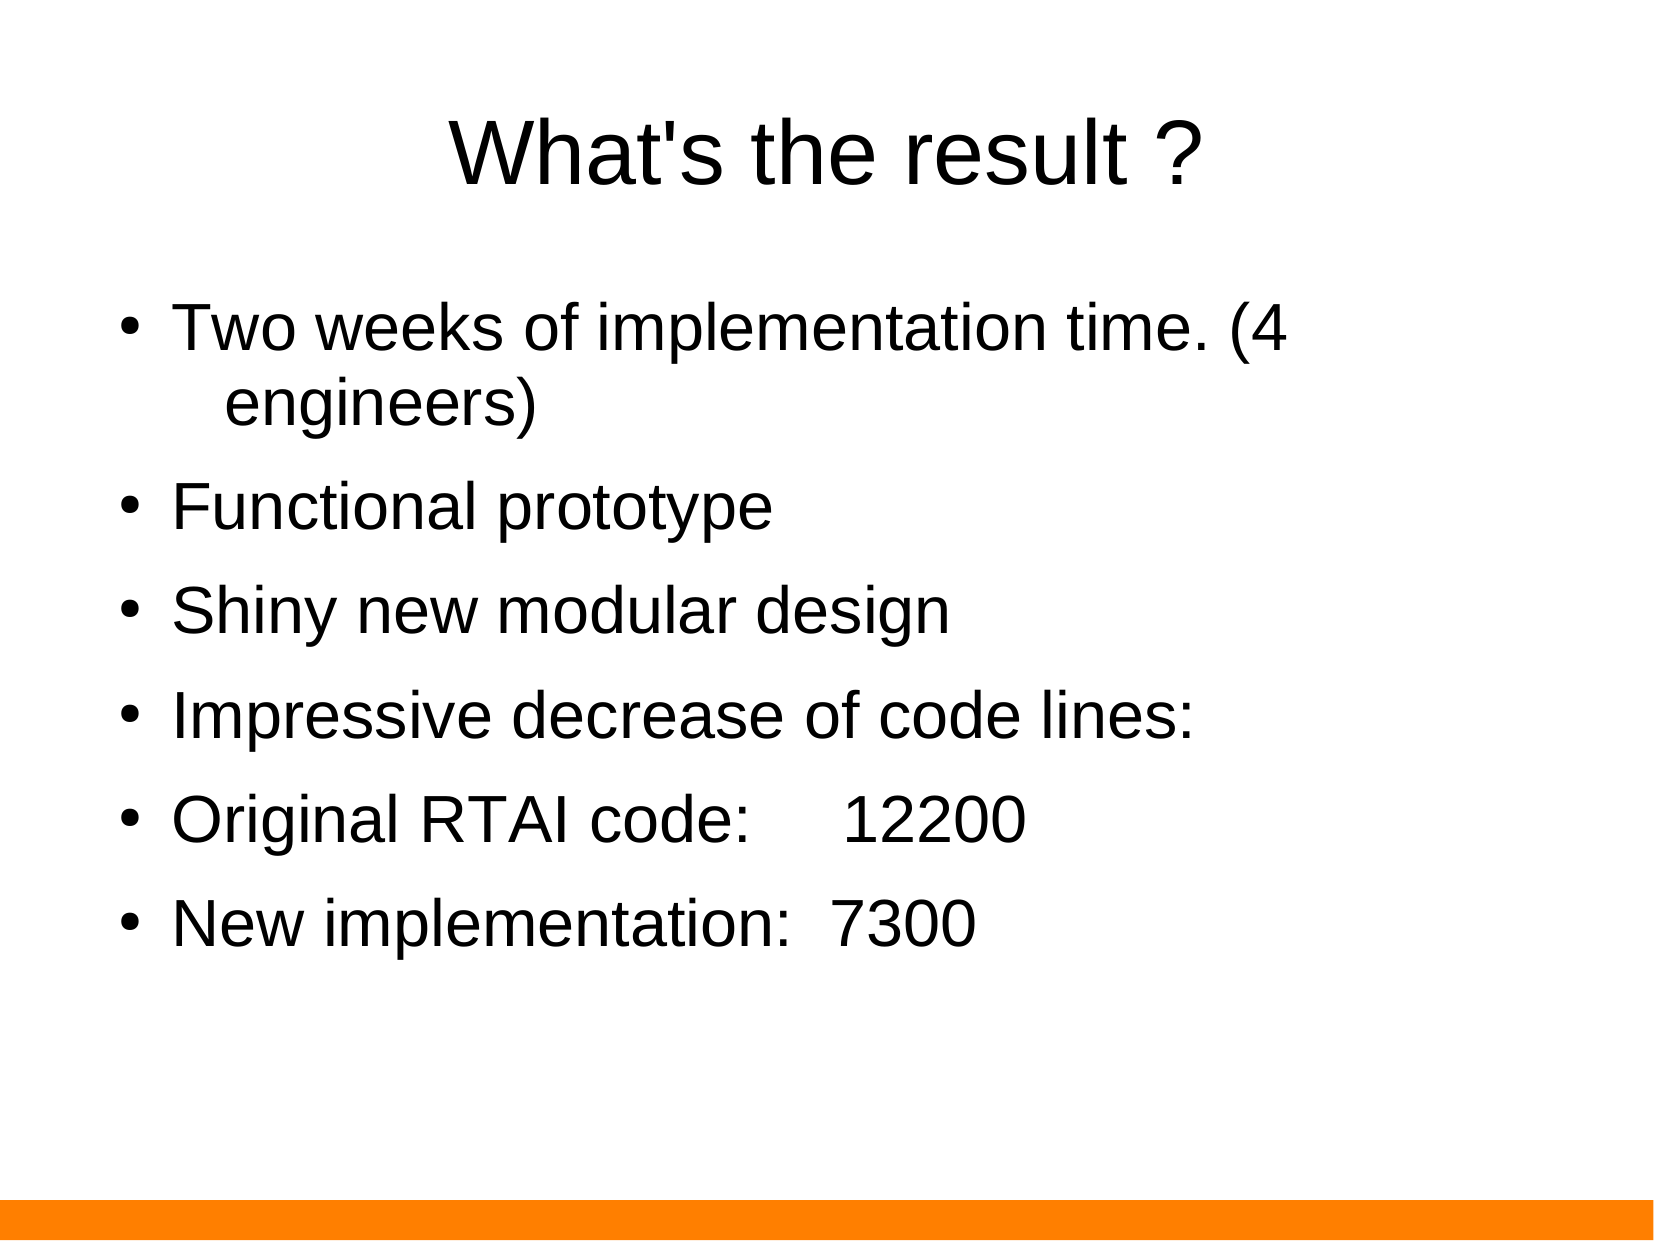

# What's the result ?
Two weeks of implementation time. (4 engineers)
Functional prototype
Shiny new modular design
Impressive decrease of code lines:
Original RTAI code:	 12200
New implementation: 7300